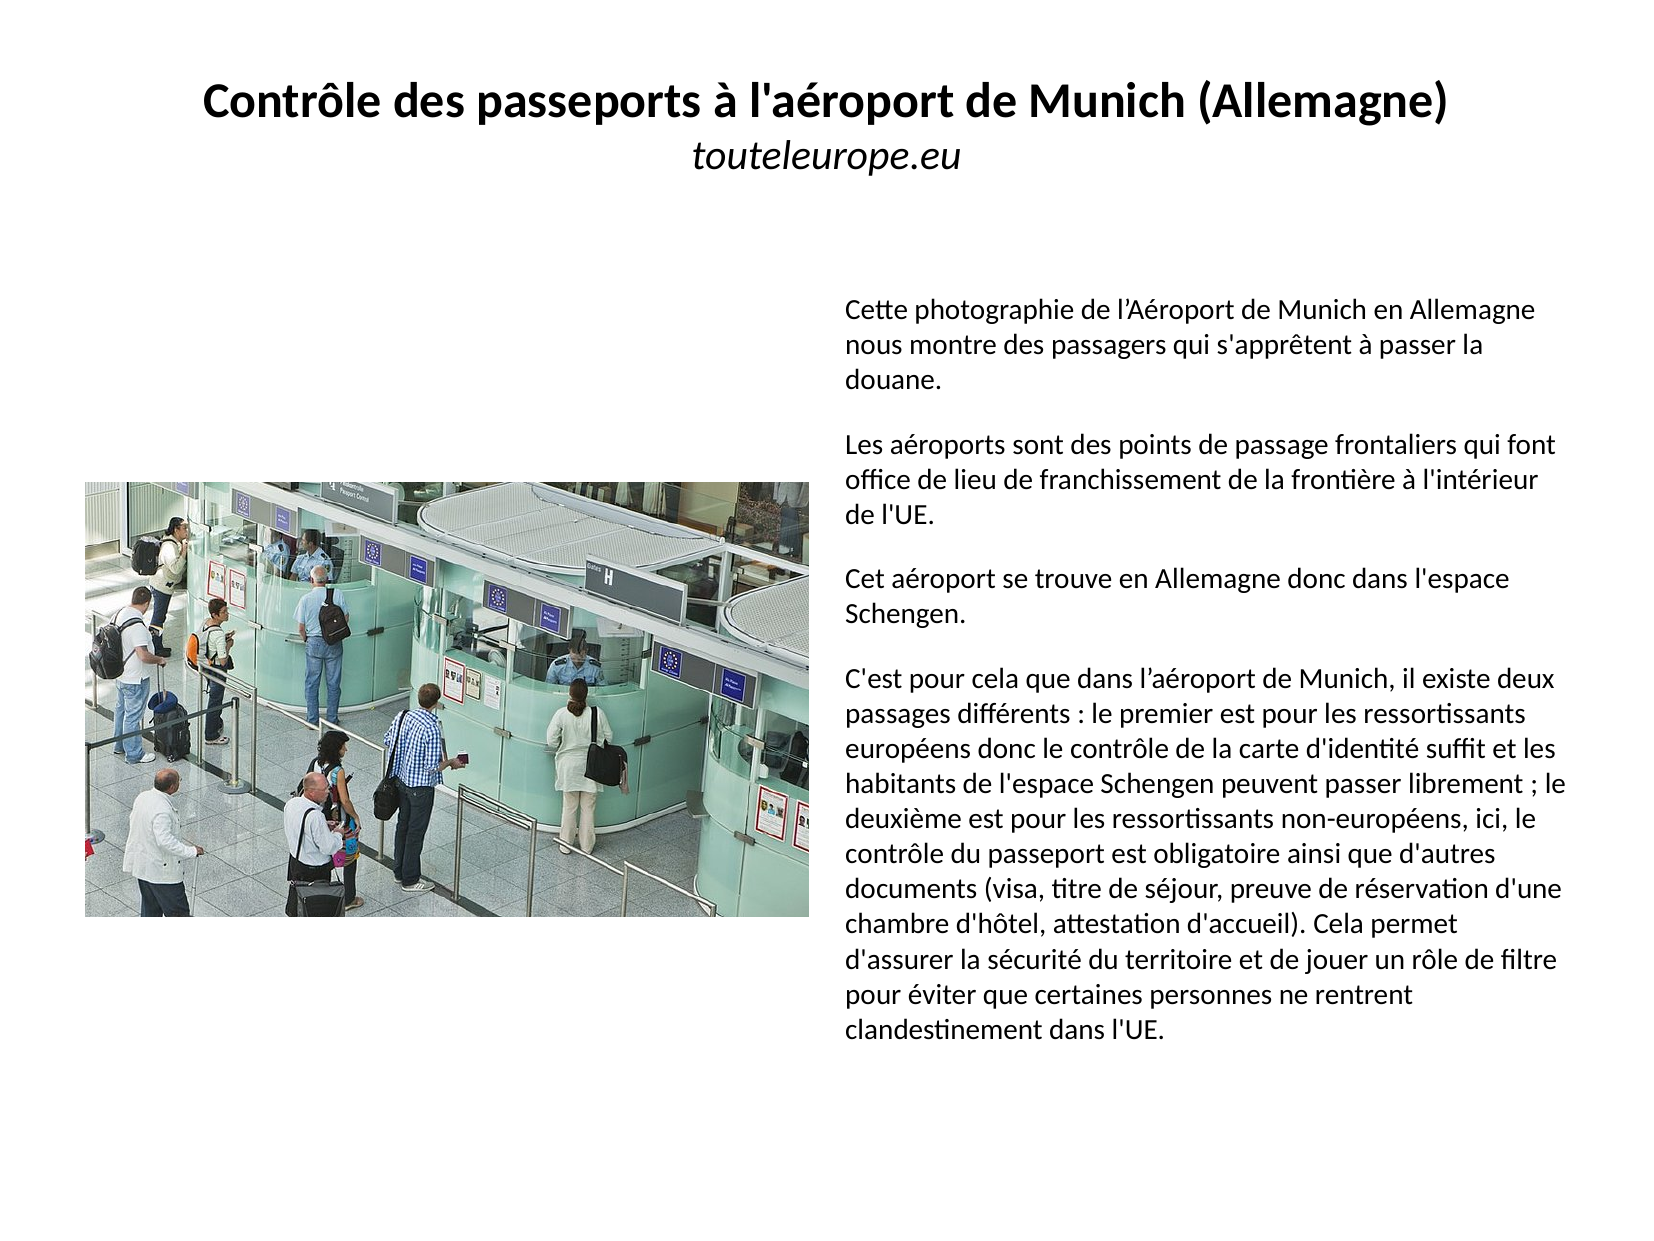

# Contrôle des passeports à l'aéroport de Munich (Allemagne) touteleurope.eu
Cette photographie de l’Aéroport de Munich en Allemagne nous montre des passagers qui s'apprêtent à passer la douane.
Les aéroports sont des points de passage frontaliers qui font office de lieu de franchissement de la frontière à l'intérieur de l'UE.
Cet aéroport se trouve en Allemagne donc dans l'espace Schengen.
C'est pour cela que dans l’aéroport de Munich, il existe deux passages différents : le premier est pour les ressortissants européens donc le contrôle de la carte d'identité suffit et les habitants de l'espace Schengen peuvent passer librement ; le deuxième est pour les ressortissants non-européens, ici, le contrôle du passeport est obligatoire ainsi que d'autres documents (visa, titre de séjour, preuve de réservation d'une chambre d'hôtel, attestation d'accueil). Cela permet d'assurer la sécurité du territoire et de jouer un rôle de filtre pour éviter que certaines personnes ne rentrent clandestinement dans l'UE.